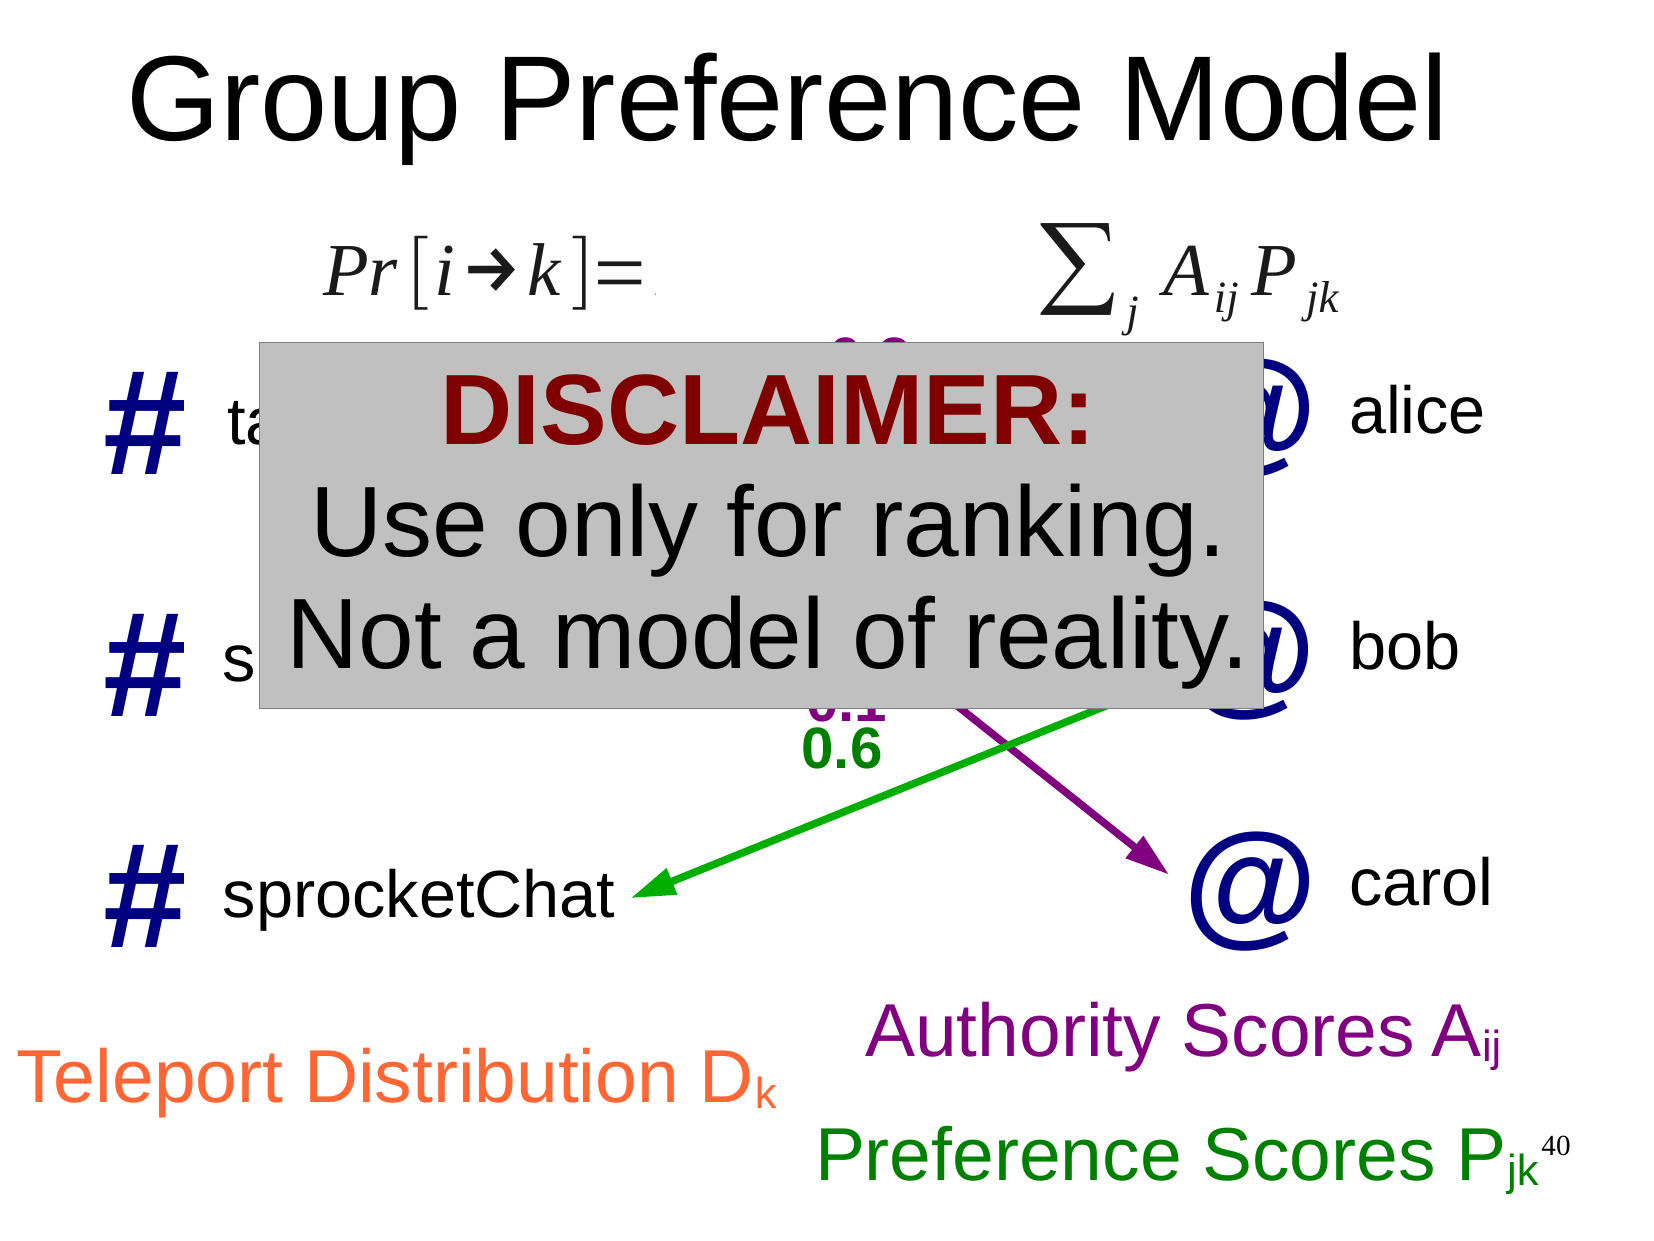

Group Preference Model
0.2
0.7
0.1
@
alice
@
bob
@
carol
#
talkSprockets
#
sprockz
#
sprocketChat
DISCLAIMER:
Use only for ranking.
Not a model of reality.
0.3
0.1
0.6
Authority Scores Aij
Teleport Distribution Dk
Preference Scores Pjk
40